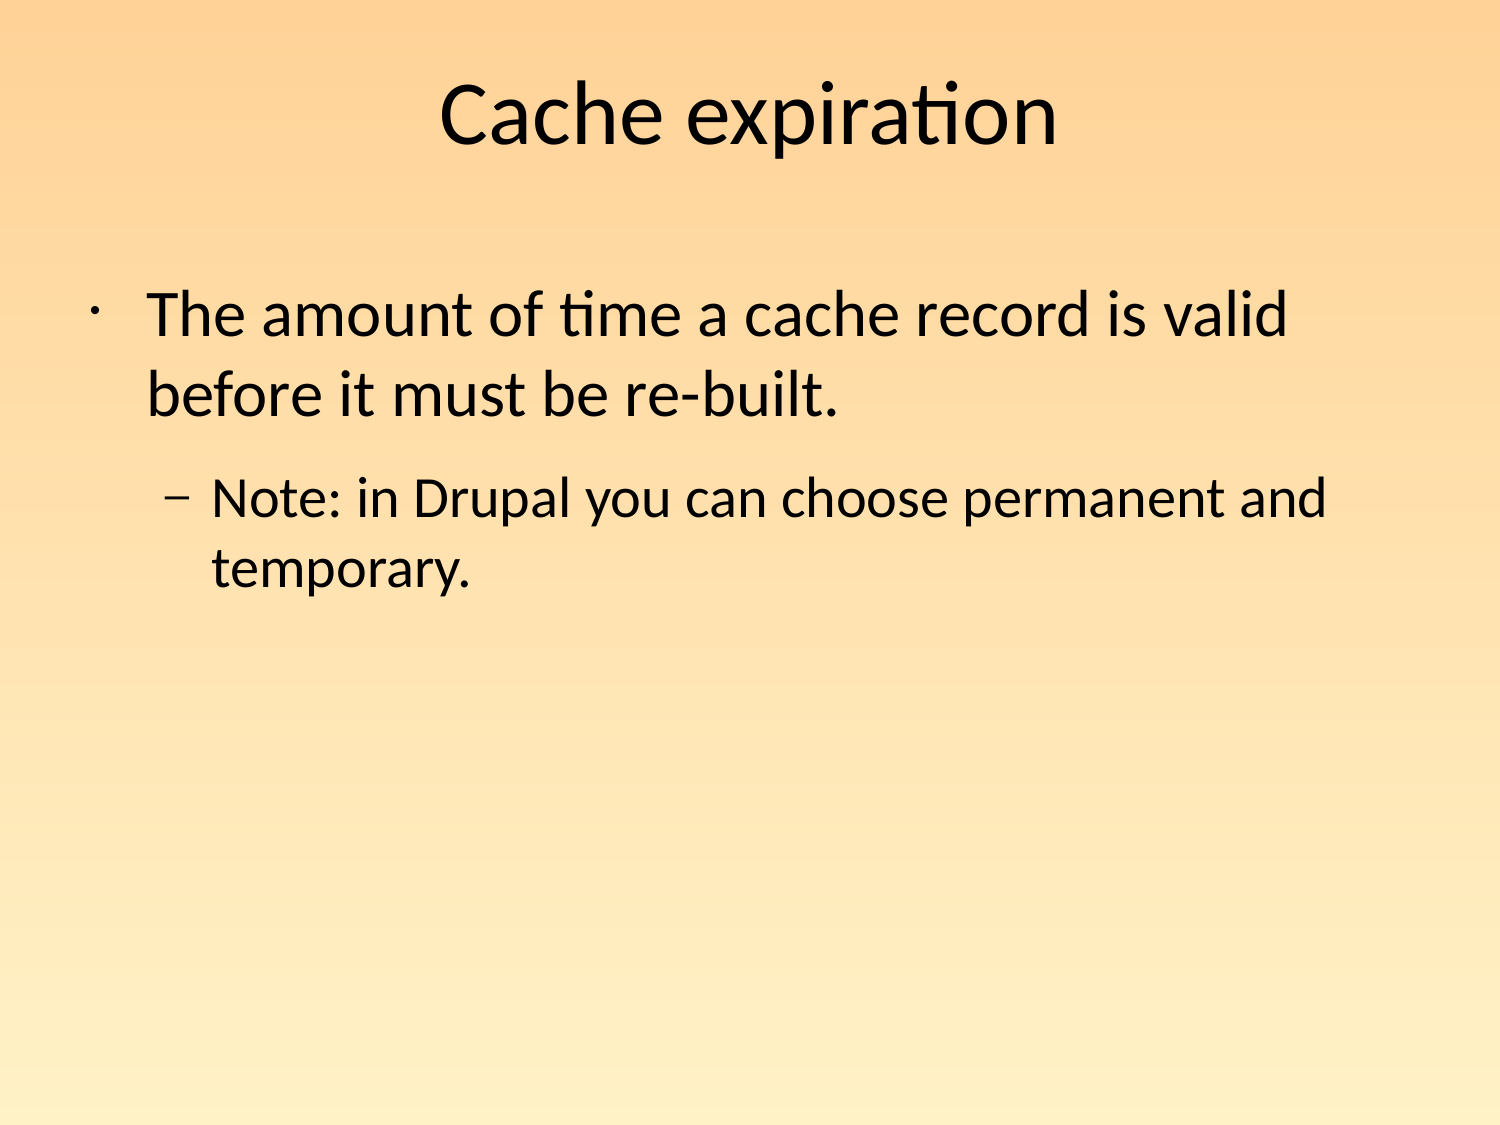

# Cache expiration
The amount of time a cache record is valid before it must be re-built.
Note: in Drupal you can choose permanent and temporary.